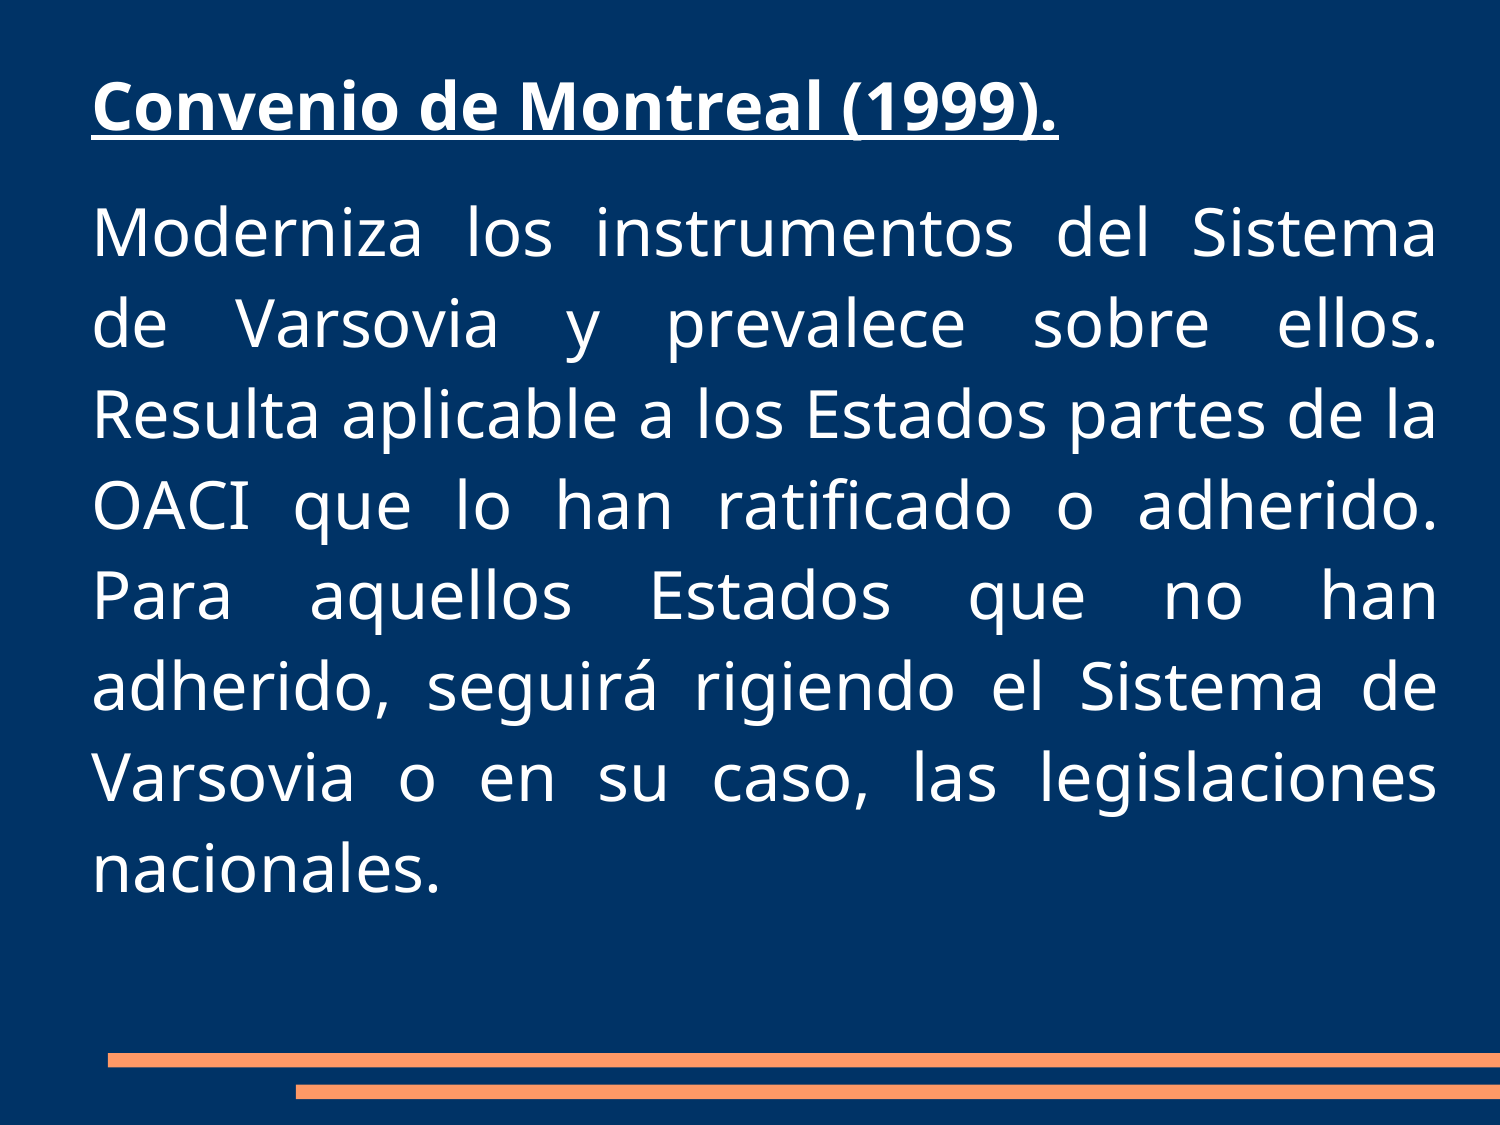

# Convenio de Montreal (1999).
Moderniza los instrumentos del Sistema de Varsovia y prevalece sobre ellos. Resulta aplicable a los Estados partes de la OACI que lo han ratificado o adherido. Para aquellos Estados que no han adherido, seguirá rigiendo el Sistema de Varsovia o en su caso, las legislaciones nacionales.